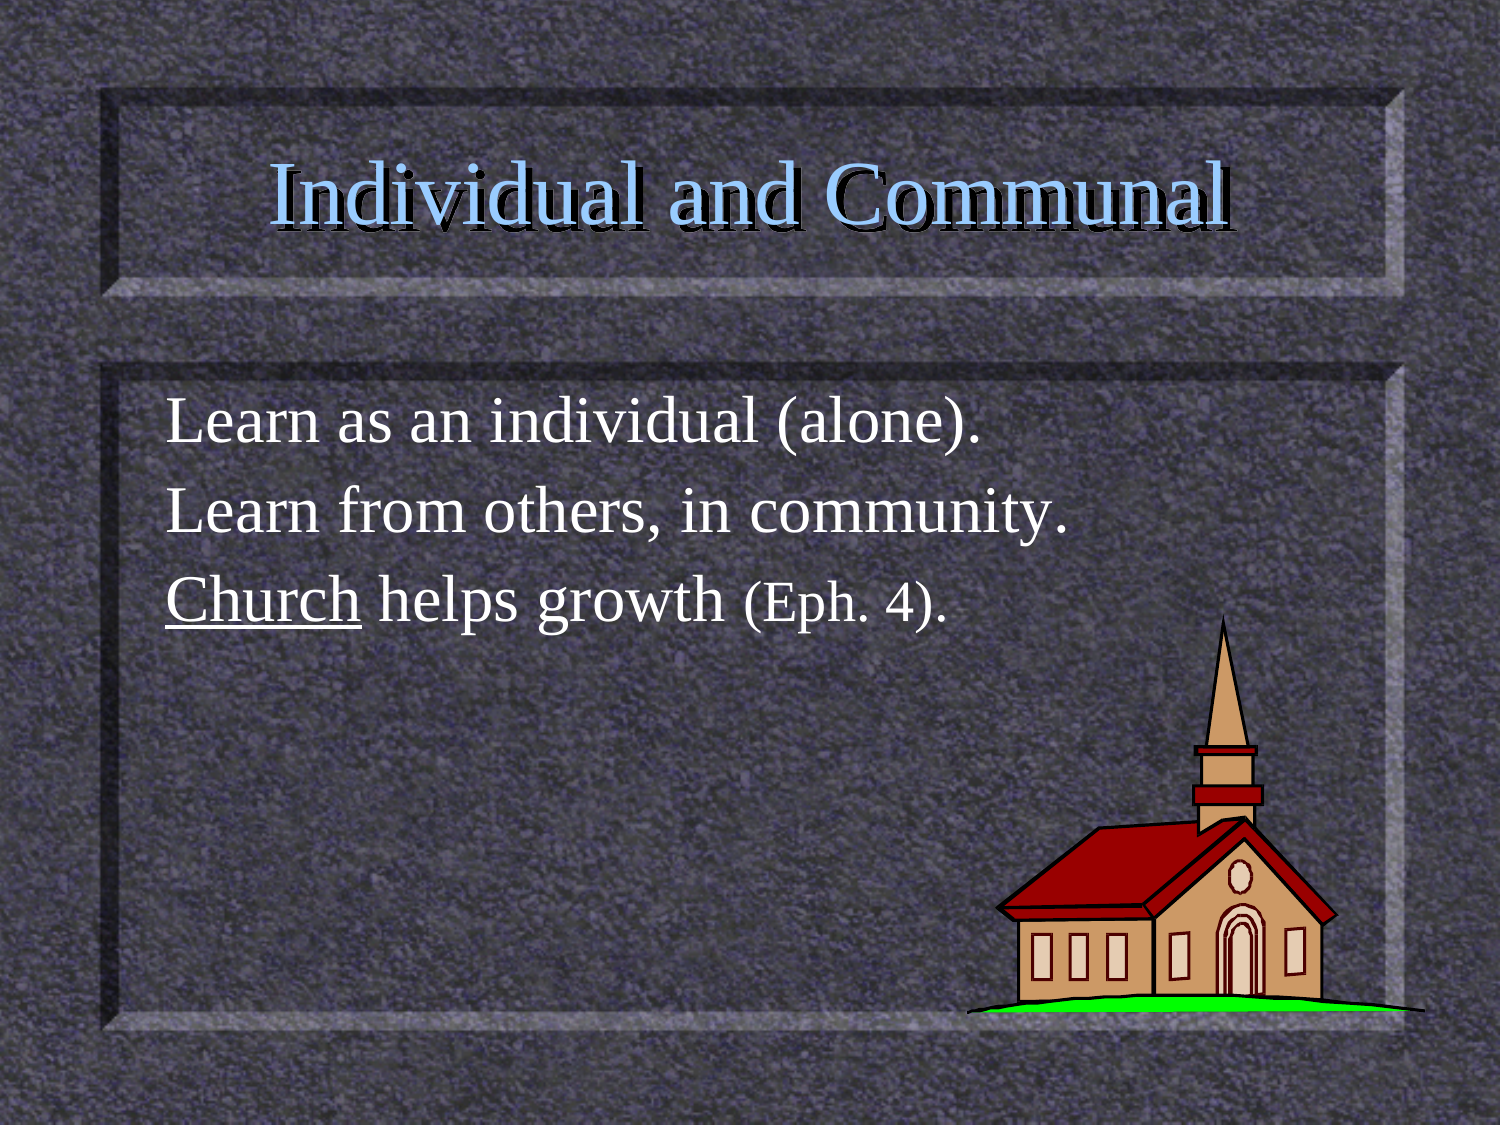

# Individual and Communal
Learn as an individual (alone).
Learn from others, in community.
Church helps growth (Eph. 4).